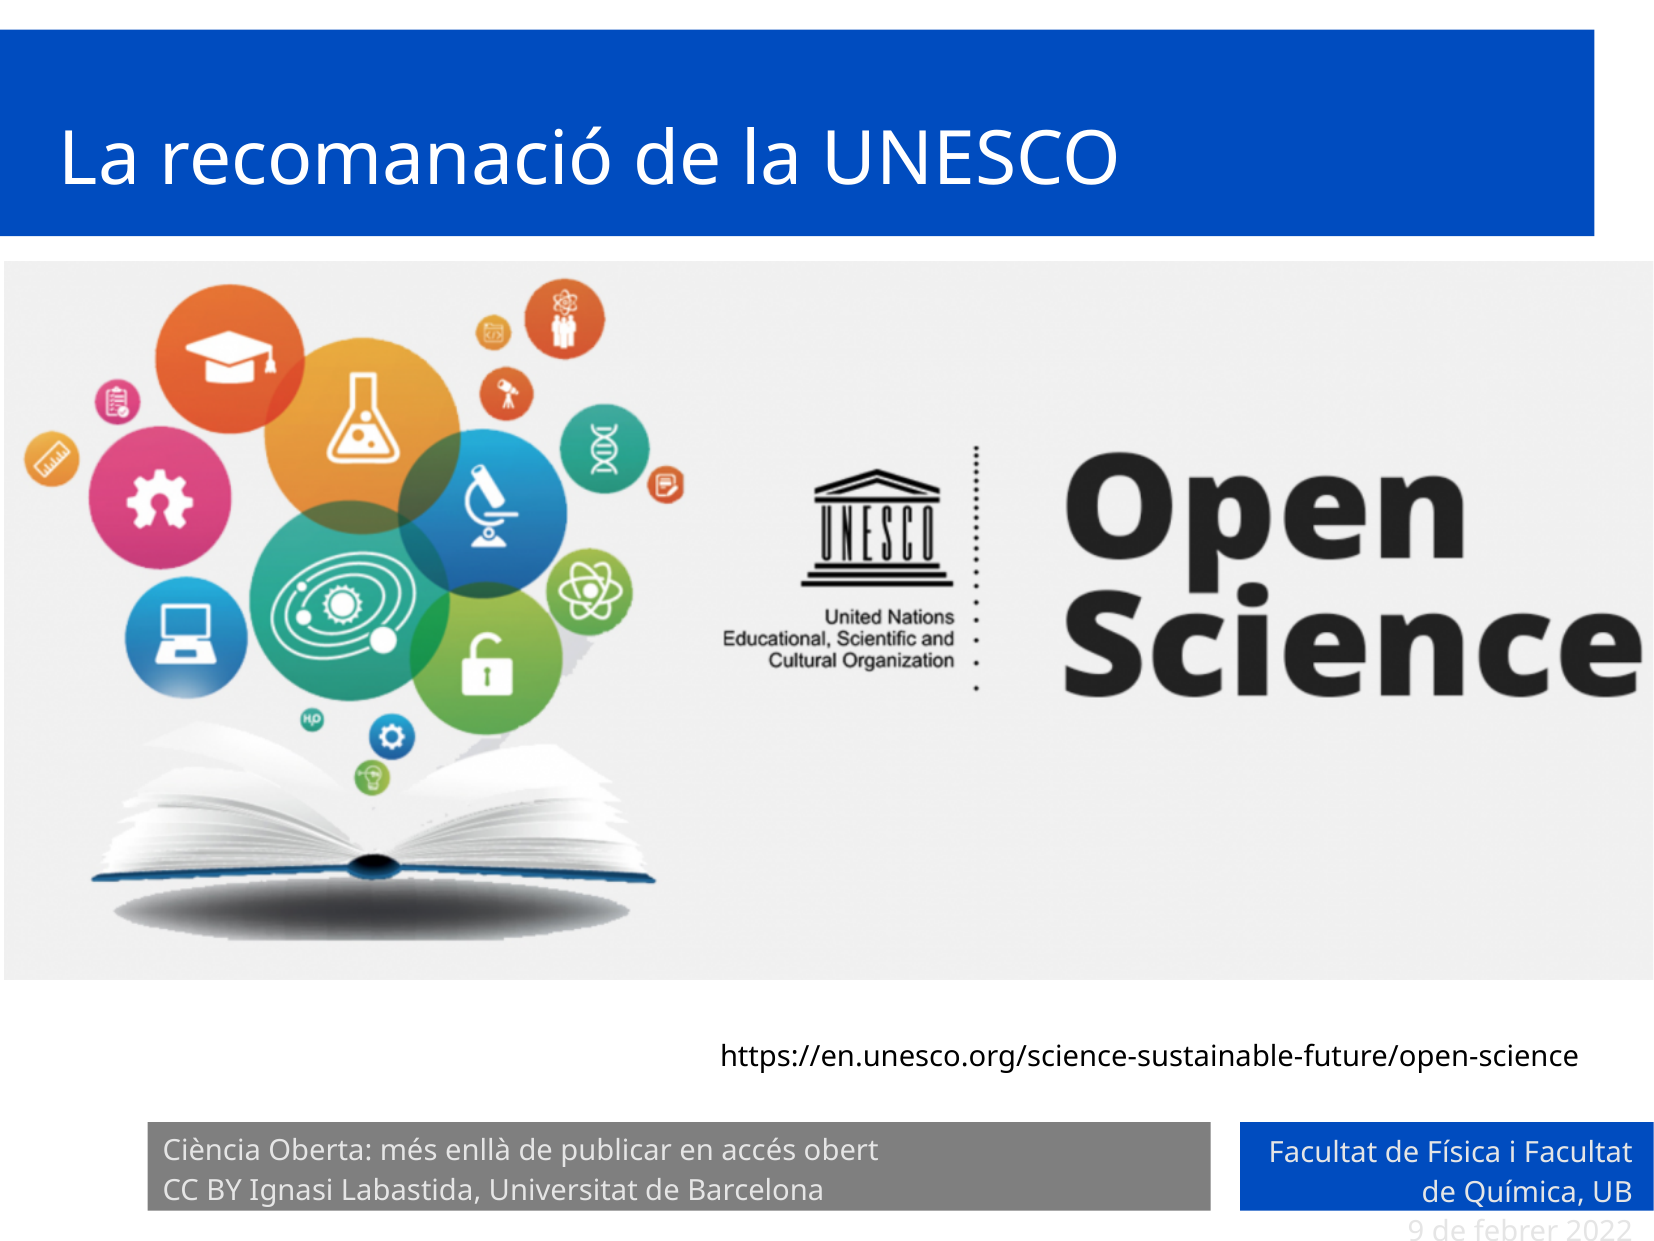

# La recomanació de la UNESCO
https://en.unesco.org/science-sustainable-future/open-science